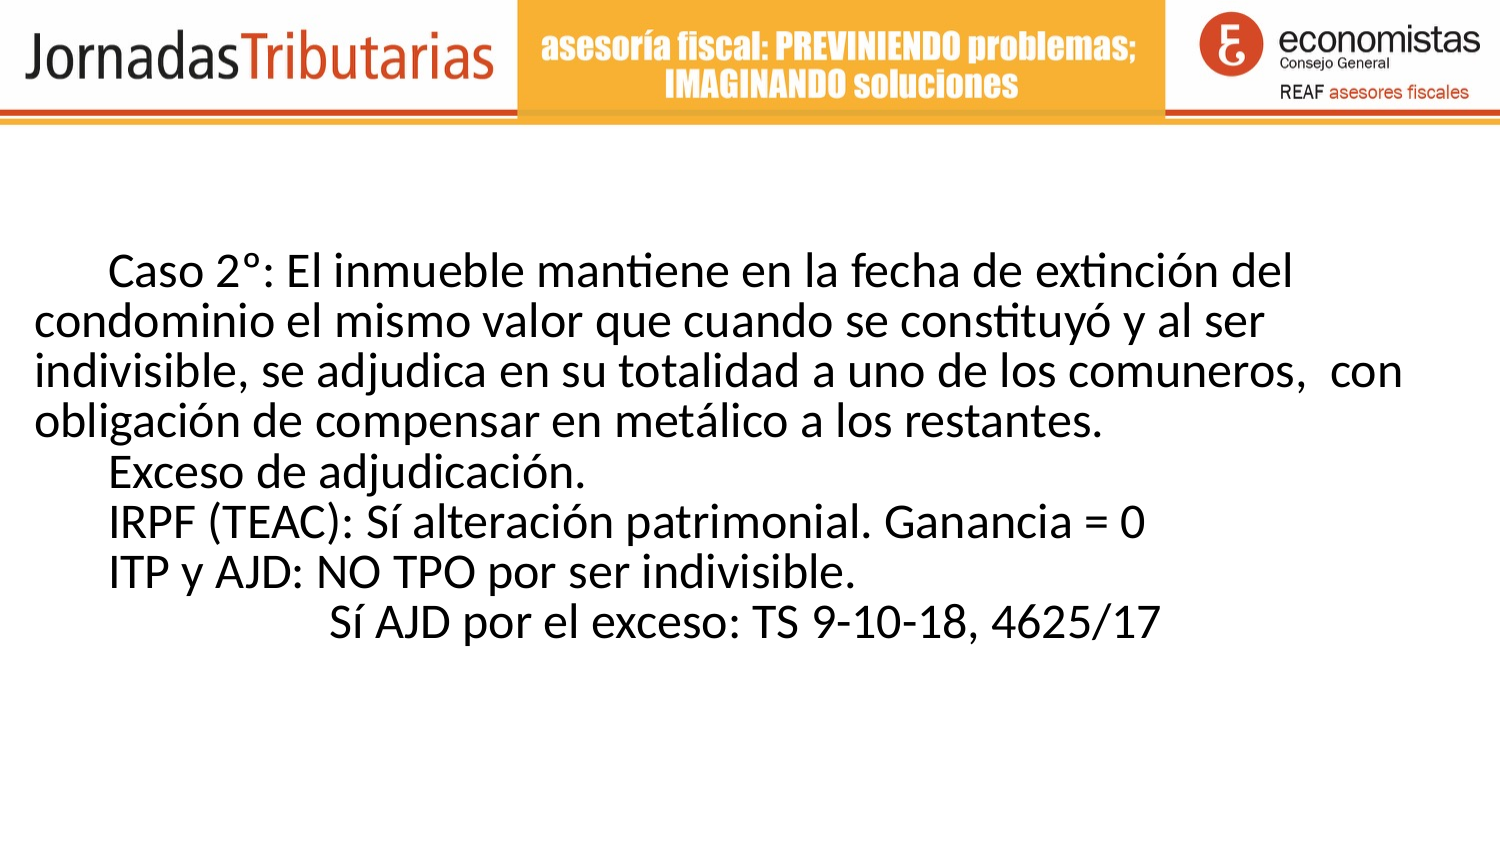

Caso 2º: El inmueble mantiene en la fecha de extinción del condominio el mismo valor que cuando se constituyó y al ser indivisible, se adjudica en su totalidad a uno de los comuneros, con obligación de compensar en metálico a los restantes.
	Exceso de adjudicación.
	IRPF (TEAC): Sí alteración patrimonial. Ganancia = 0
	ITP y AJD: NO TPO por ser indivisible.
				Sí AJD por el exceso: TS 9-10-18, 4625/17